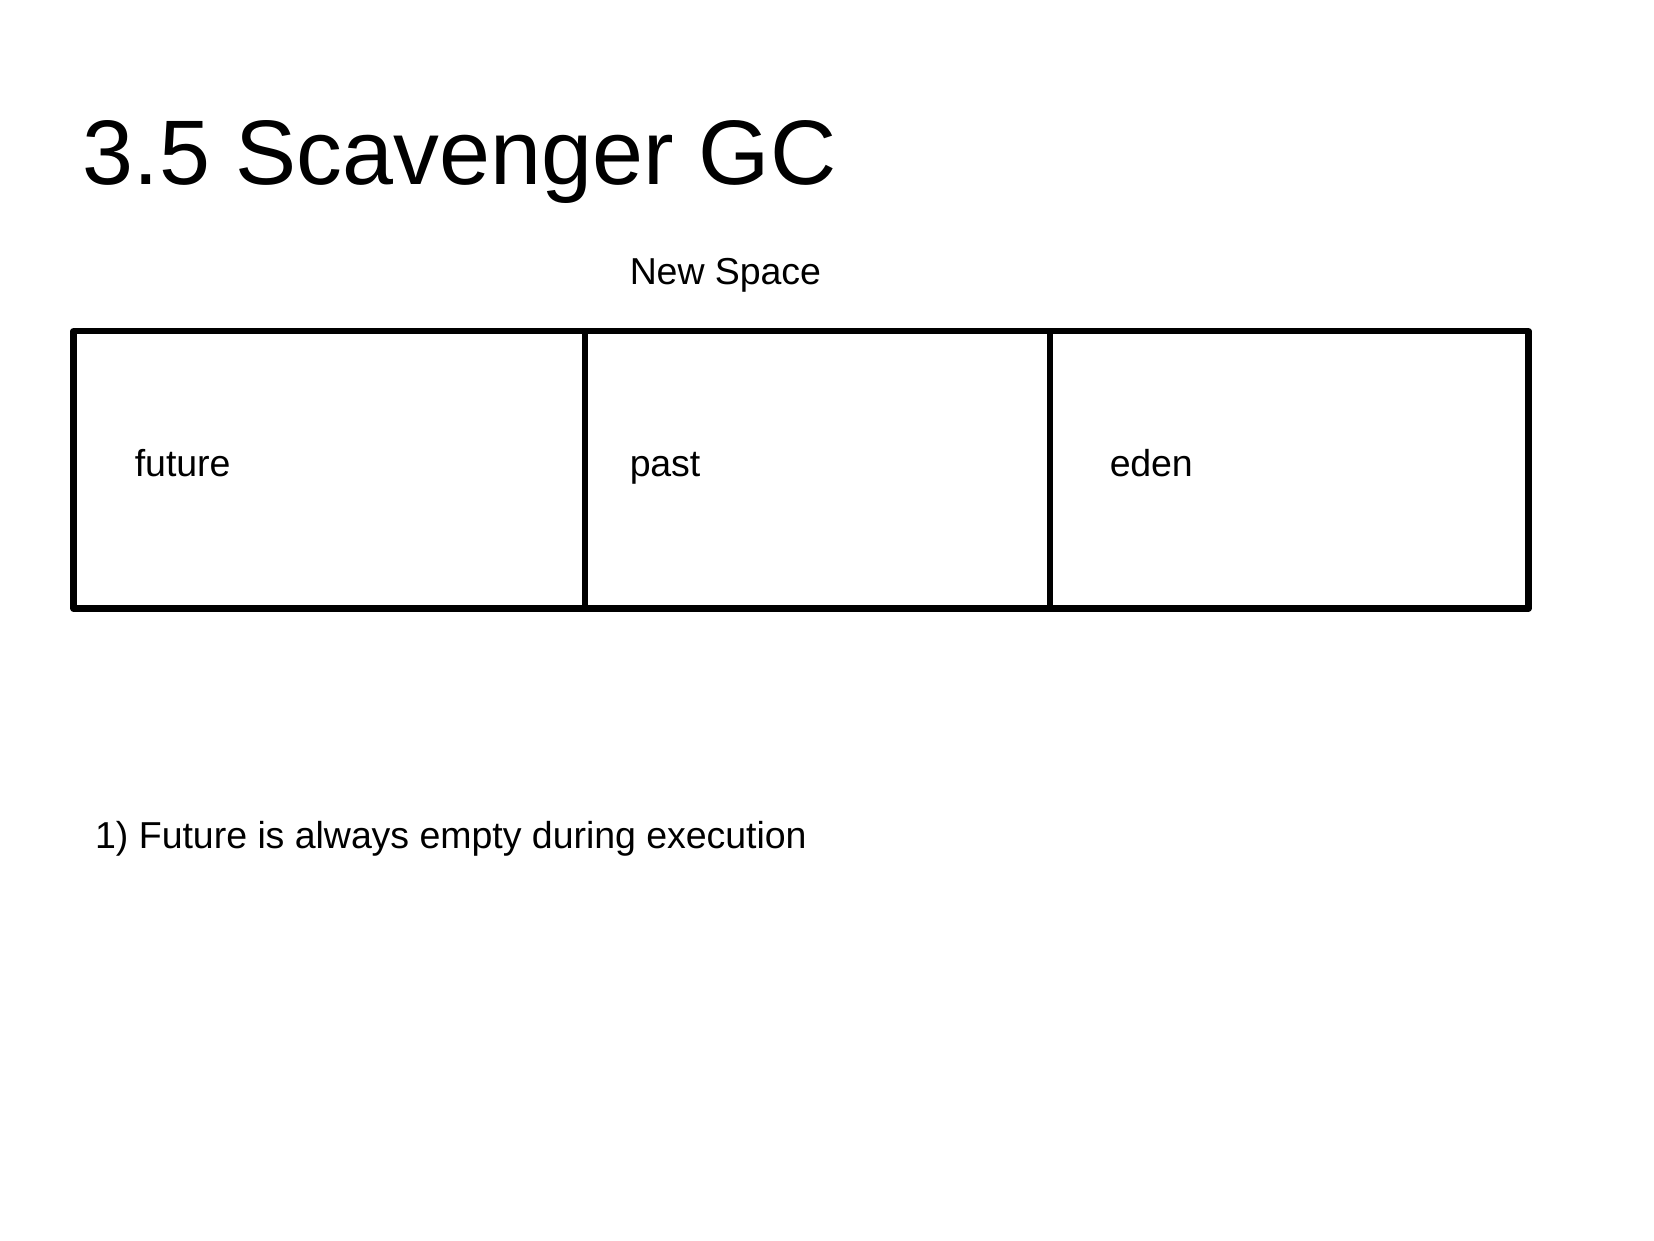

# 3.5 Scavenger GC
New Space
future
past
eden
1) Future is always empty during execution